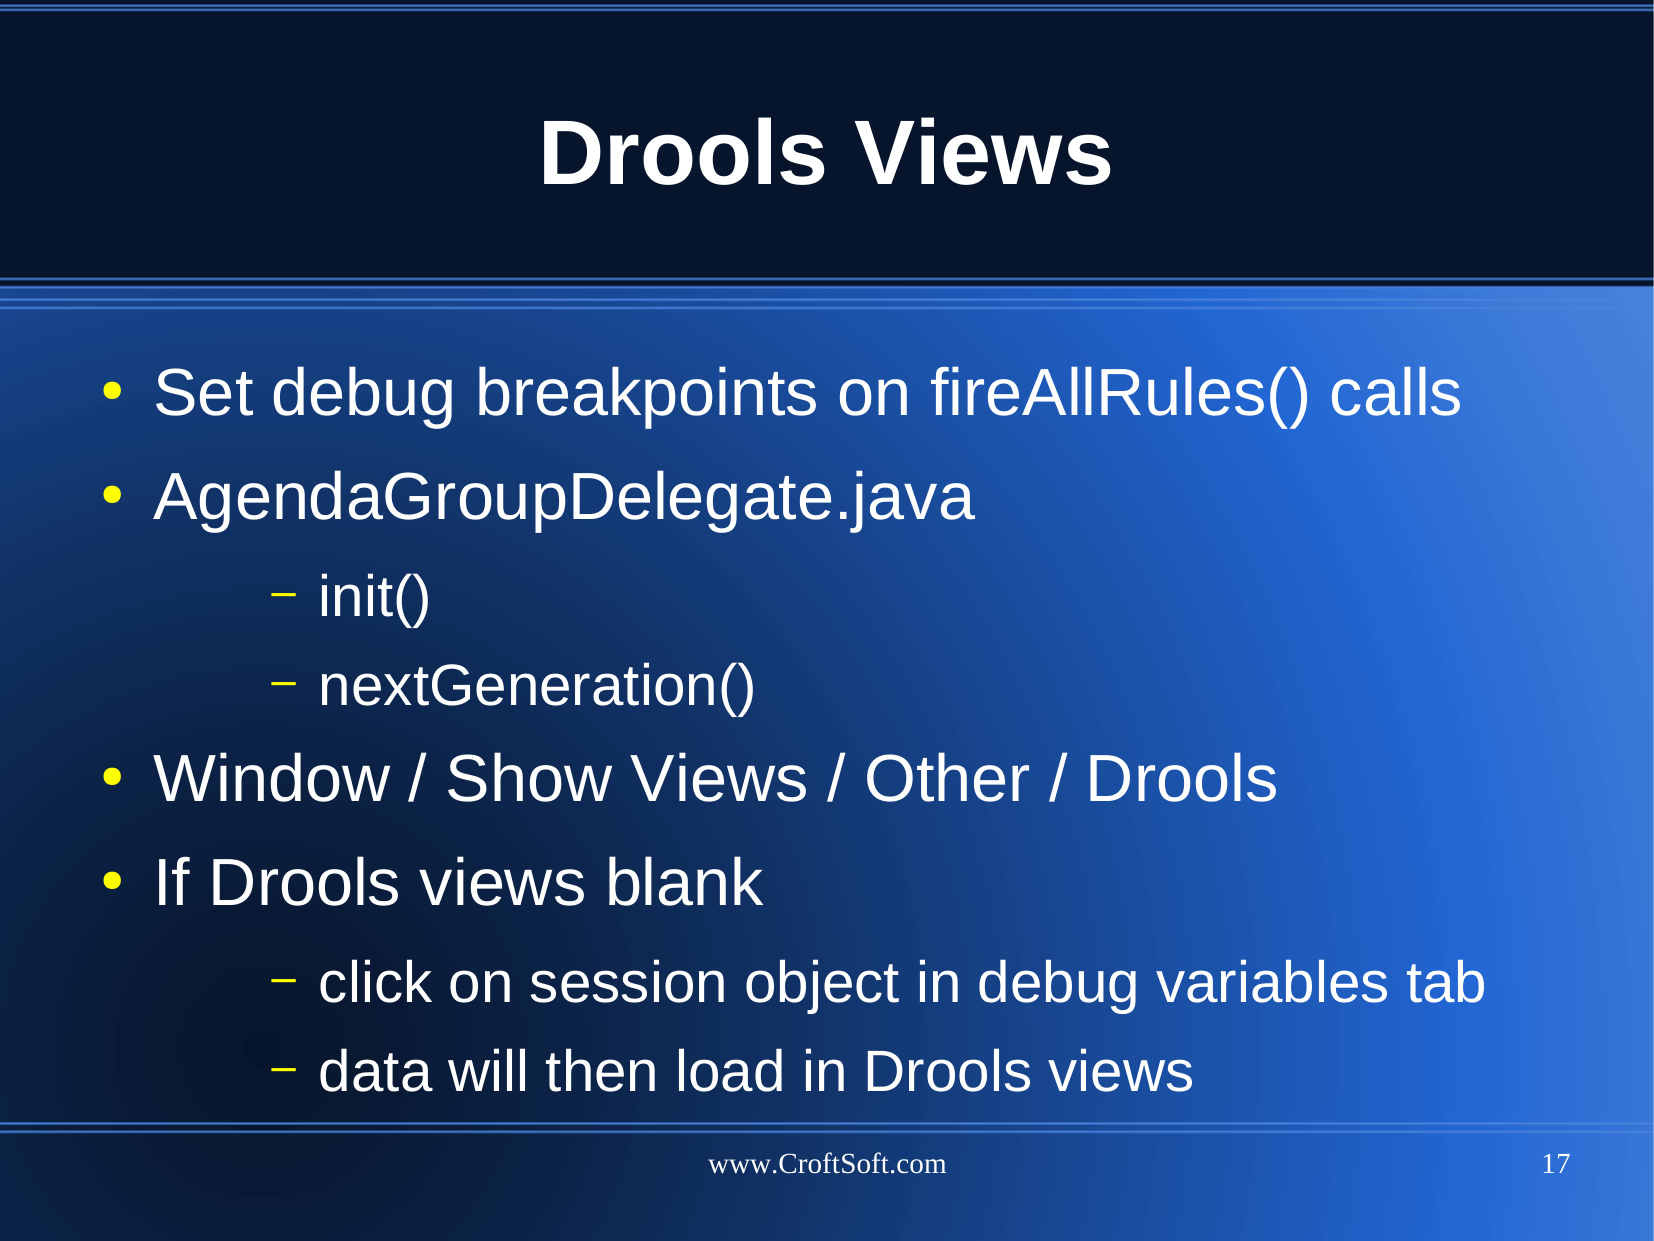

# Drools Views
Set debug breakpoints on fireAllRules() calls
AgendaGroupDelegate.java
init()
nextGeneration()
Window / Show Views / Other / Drools
If Drools views blank
click on session object in debug variables tab
data will then load in Drools views
www.CroftSoft.com
17